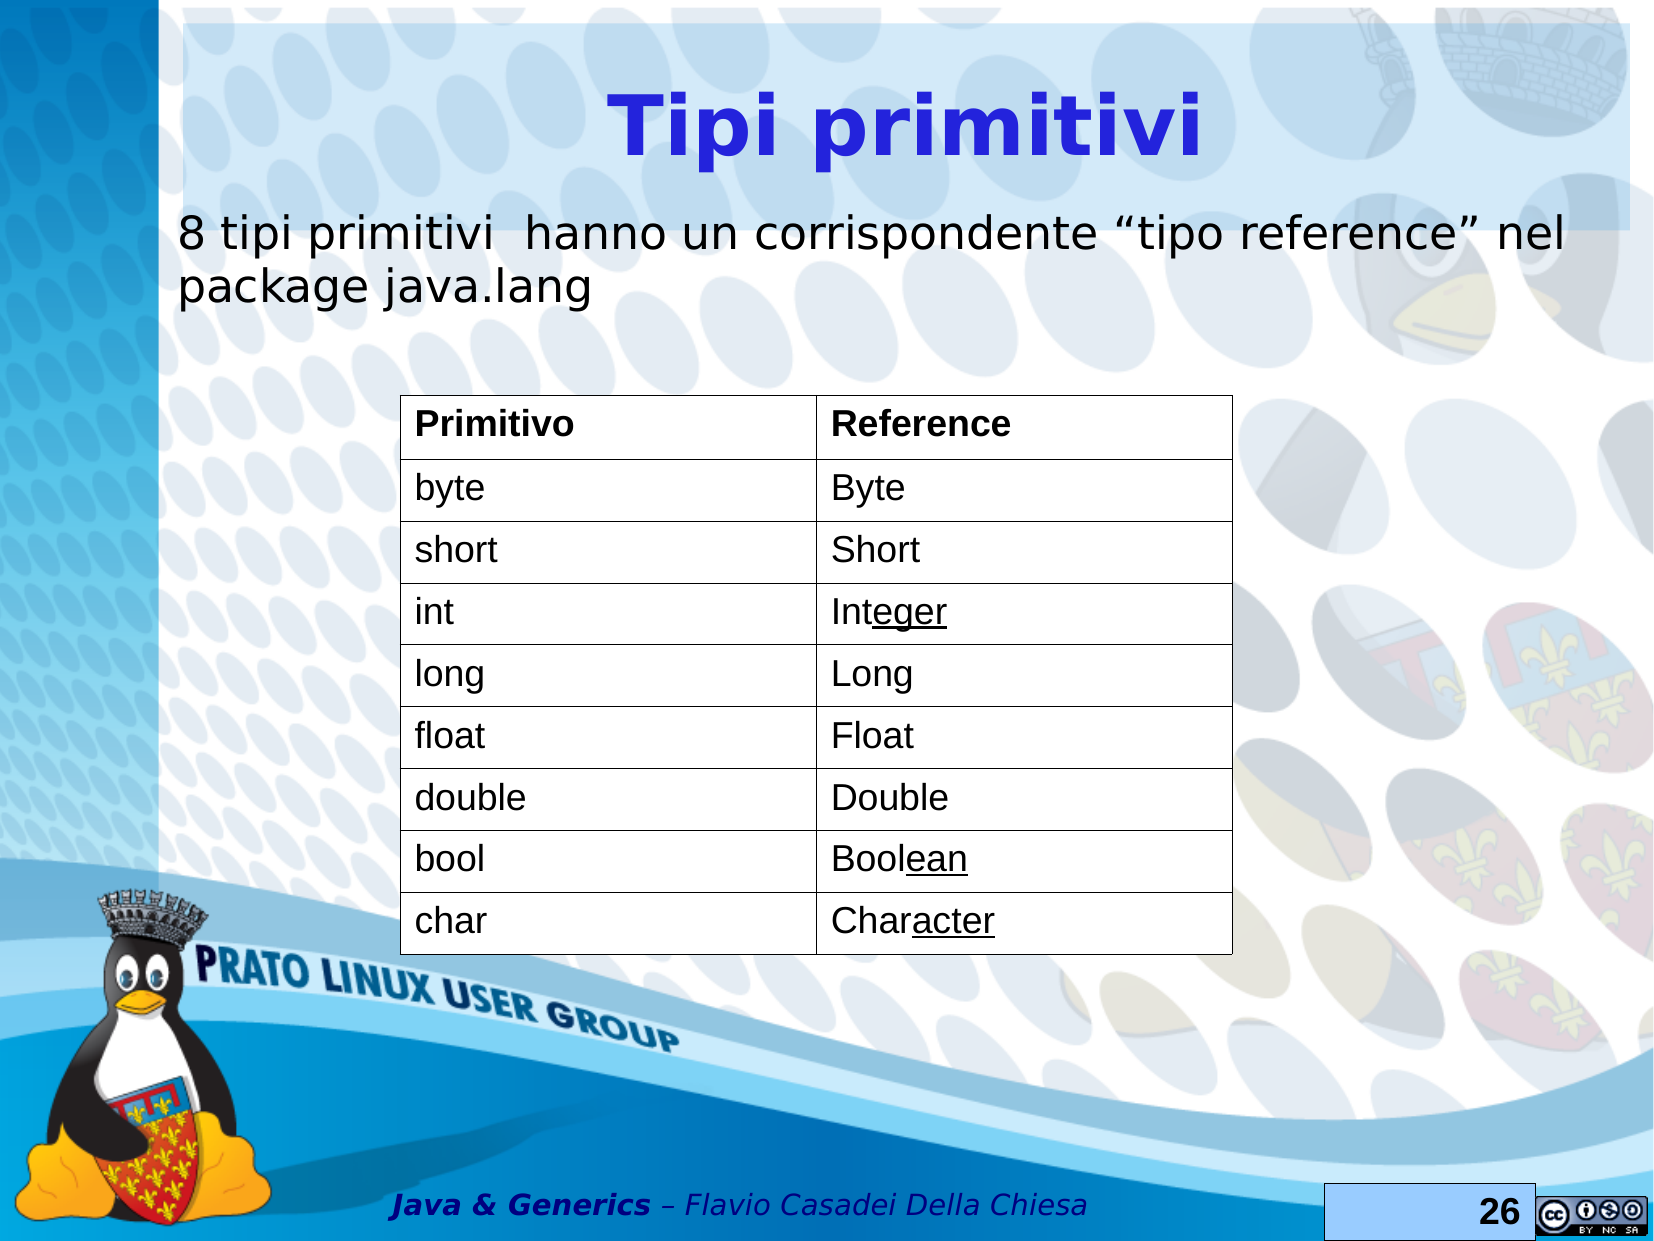

# Tipi primitivi
8 tipi primitivi hanno un corrispondente “tipo reference” nel package java.lang
| Primitivo | Reference |
| --- | --- |
| byte | Byte |
| short | Short |
| int | Integer |
| long | Long |
| float | Float |
| double | Double |
| bool | Boolean |
| char | Character |